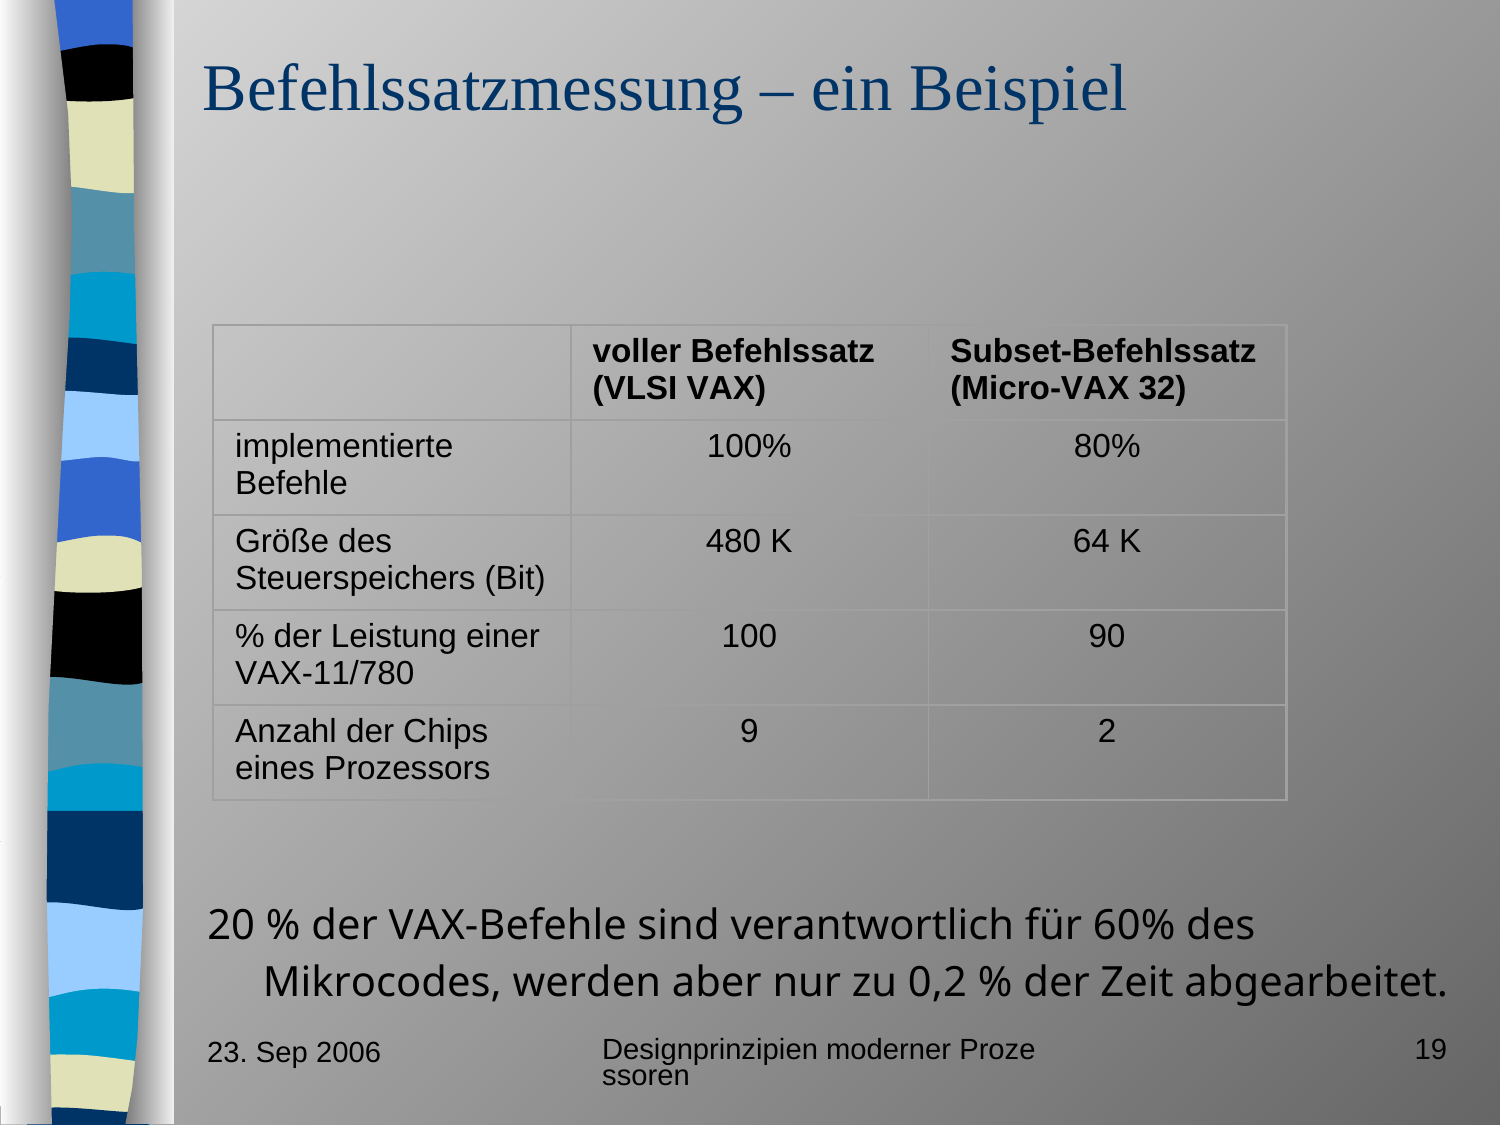

# Befehlssatzmessung – ein Beispiel
voller Befehlssatz (VLSI VAX)
Subset-Befehlssatz (Micro-VAX 32)
implementierte Befehle
100%
80%
Größe des Steuerspeichers (Bit)
480 K
64 K
% der Leistung einer VAX-11/780
100
90
Anzahl der Chips eines Prozessors
9
2
20 % der VAX-Befehle sind verantwortlich für 60% des Mikrocodes, werden aber nur zu 0,2 % der Zeit abgearbeitet.
Designprinzipien moderner Prozessoren
19